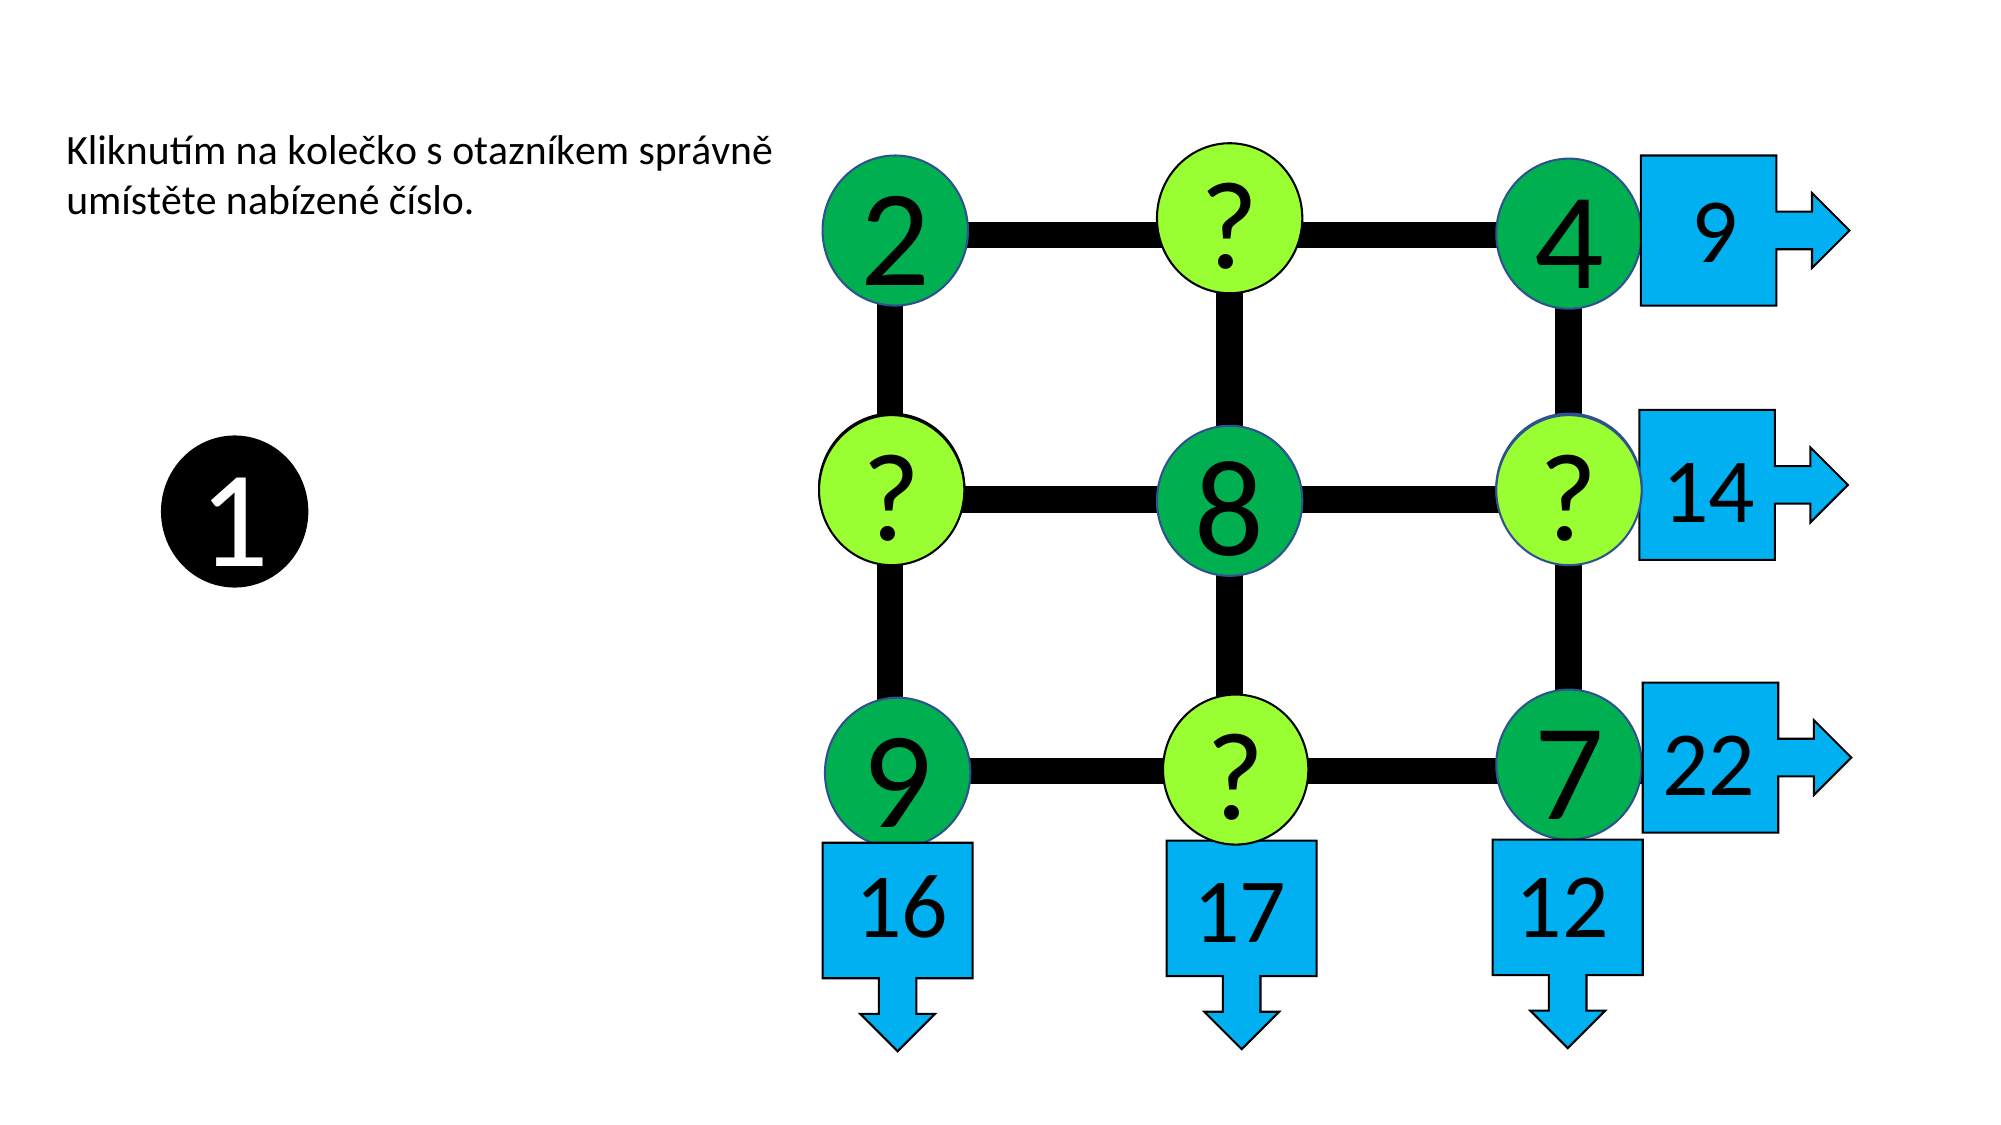

Kliknutím na kolečko s otazníkem správně
umístěte nabízené číslo.
?
2
4
9
1
?
?
14
8
1
7
?
22
9
16
12
17